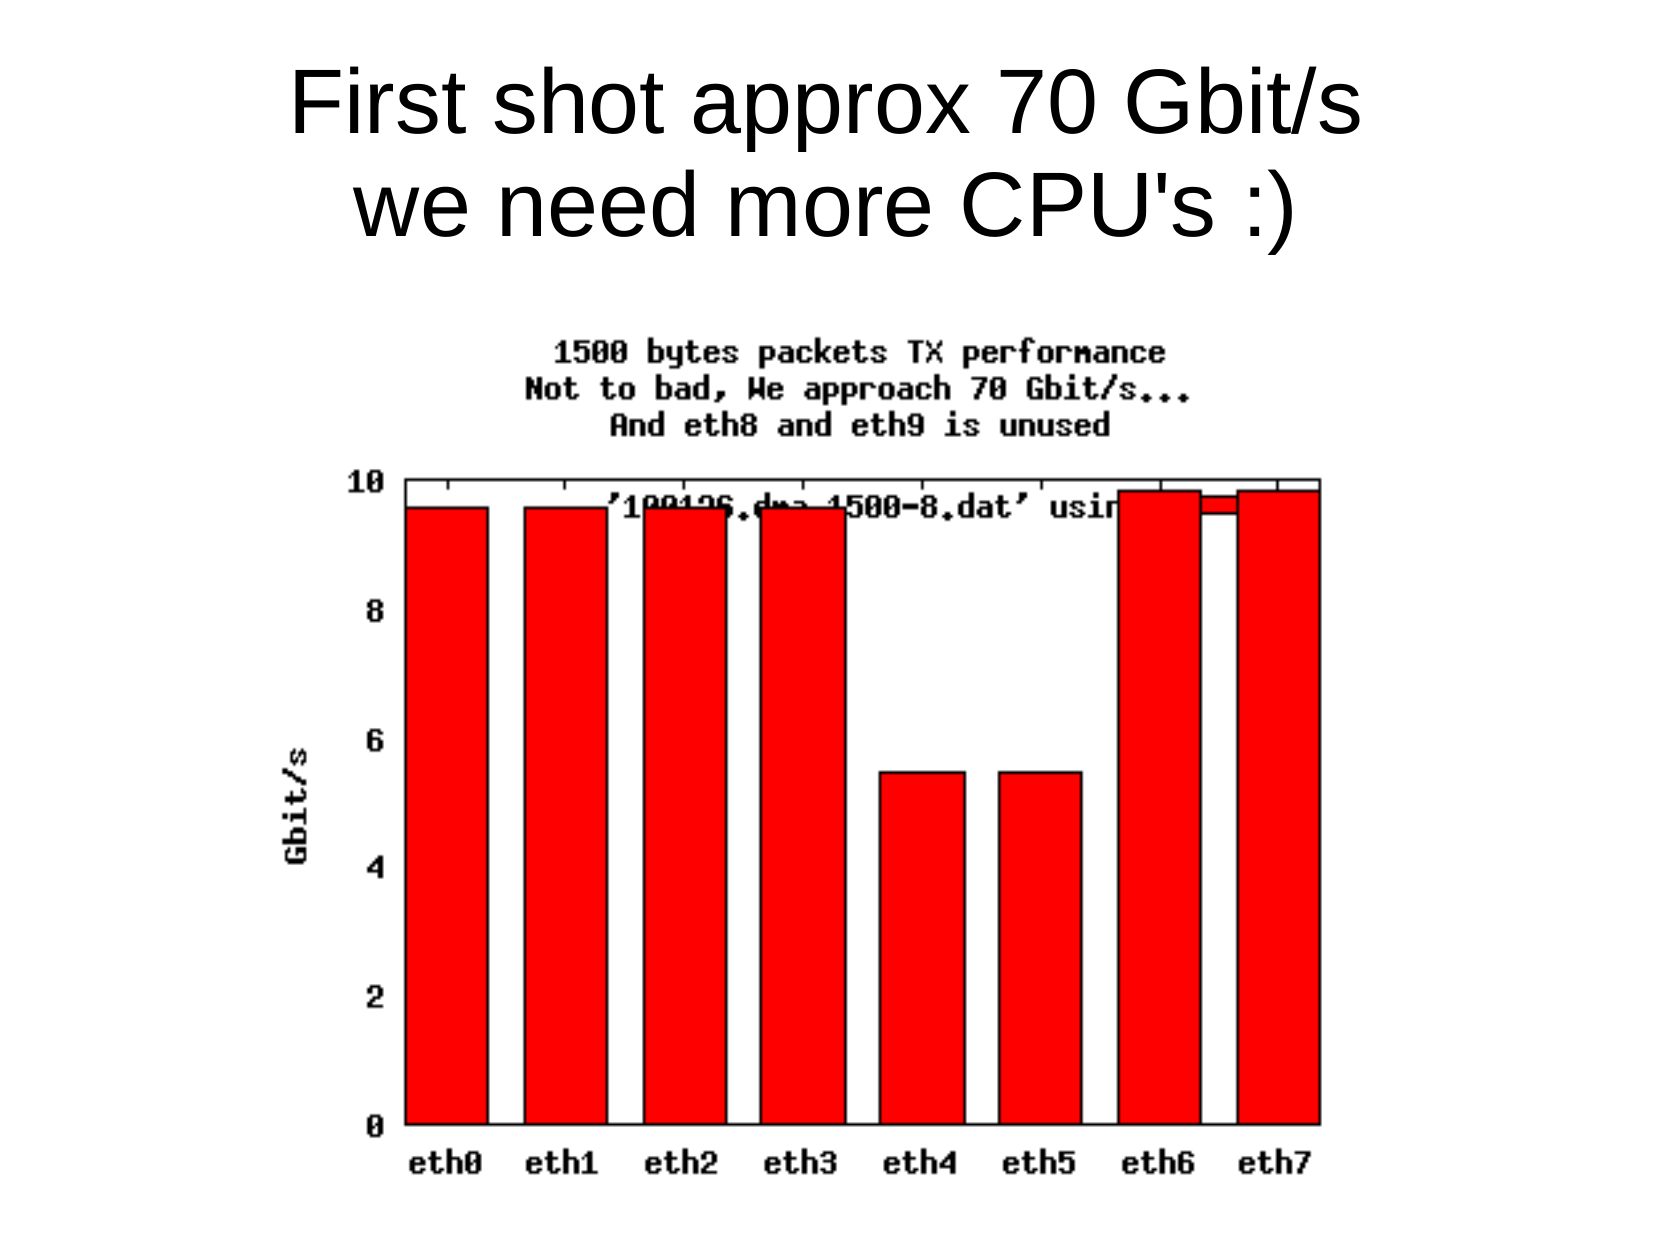

# First shot approx 70 Gbit/s we need more CPU's :)